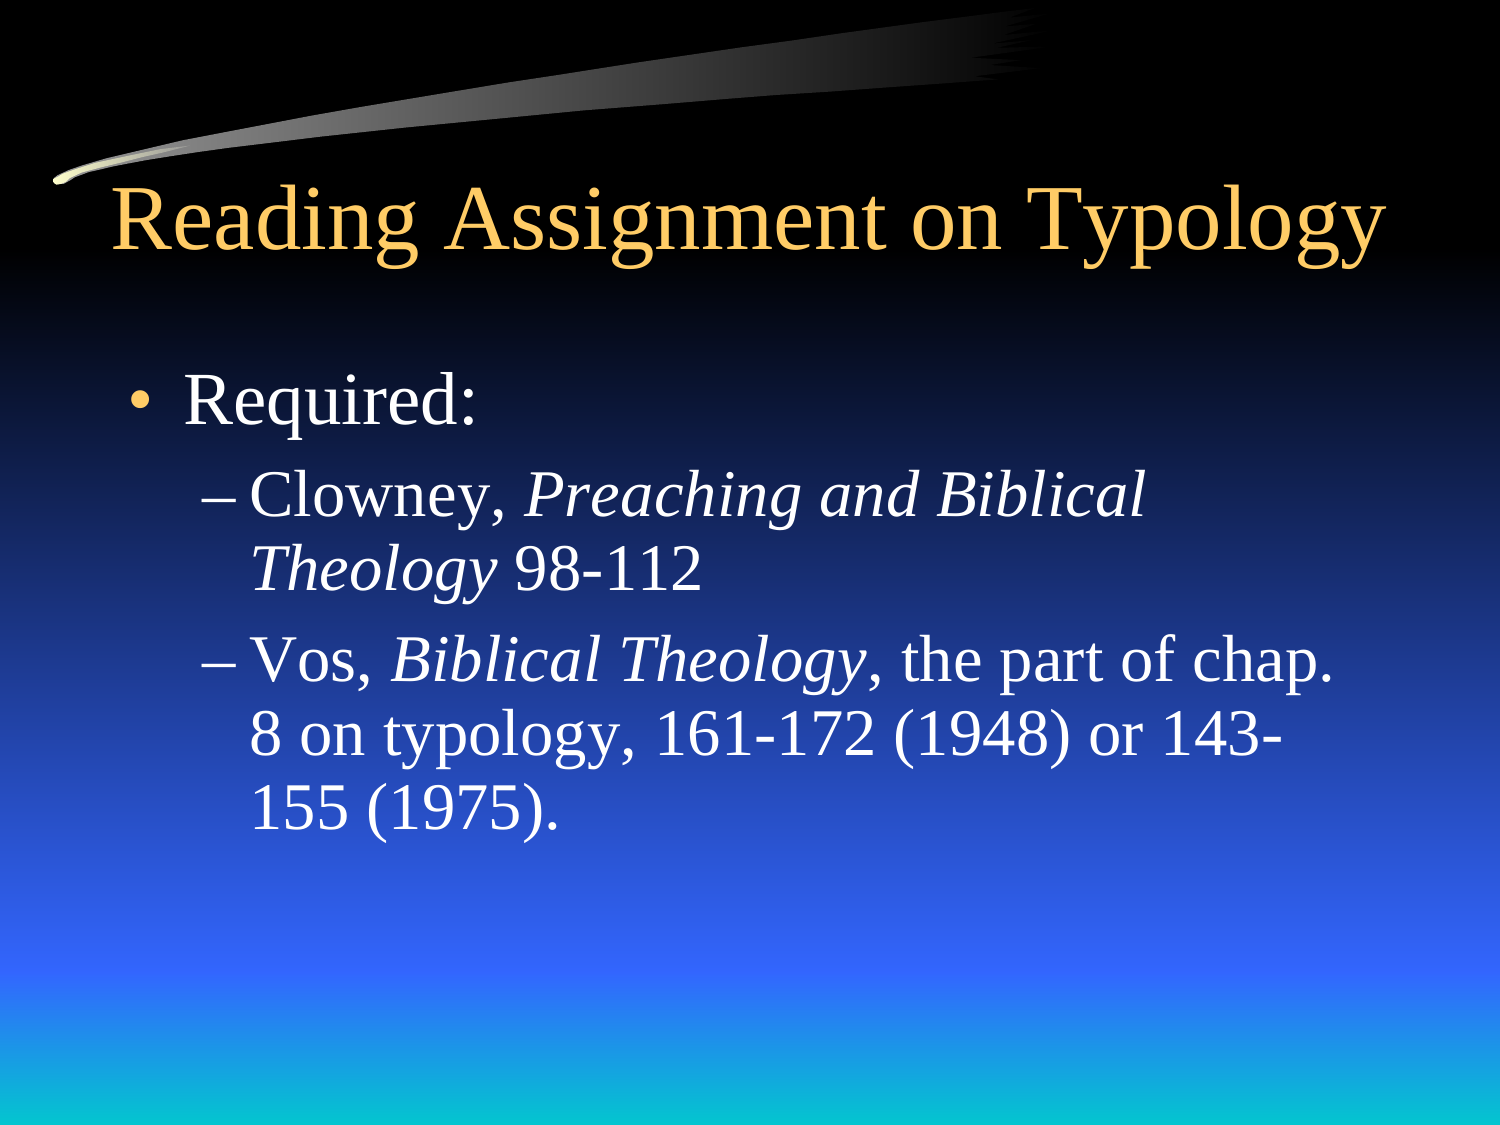

# Reading Assignment on Typology
Required:
Clowney, Preaching and Biblical Theology 98-112
Vos, Biblical Theology, the part of chap. 8 on typology, 161-172 (1948) or 143-155 (1975).